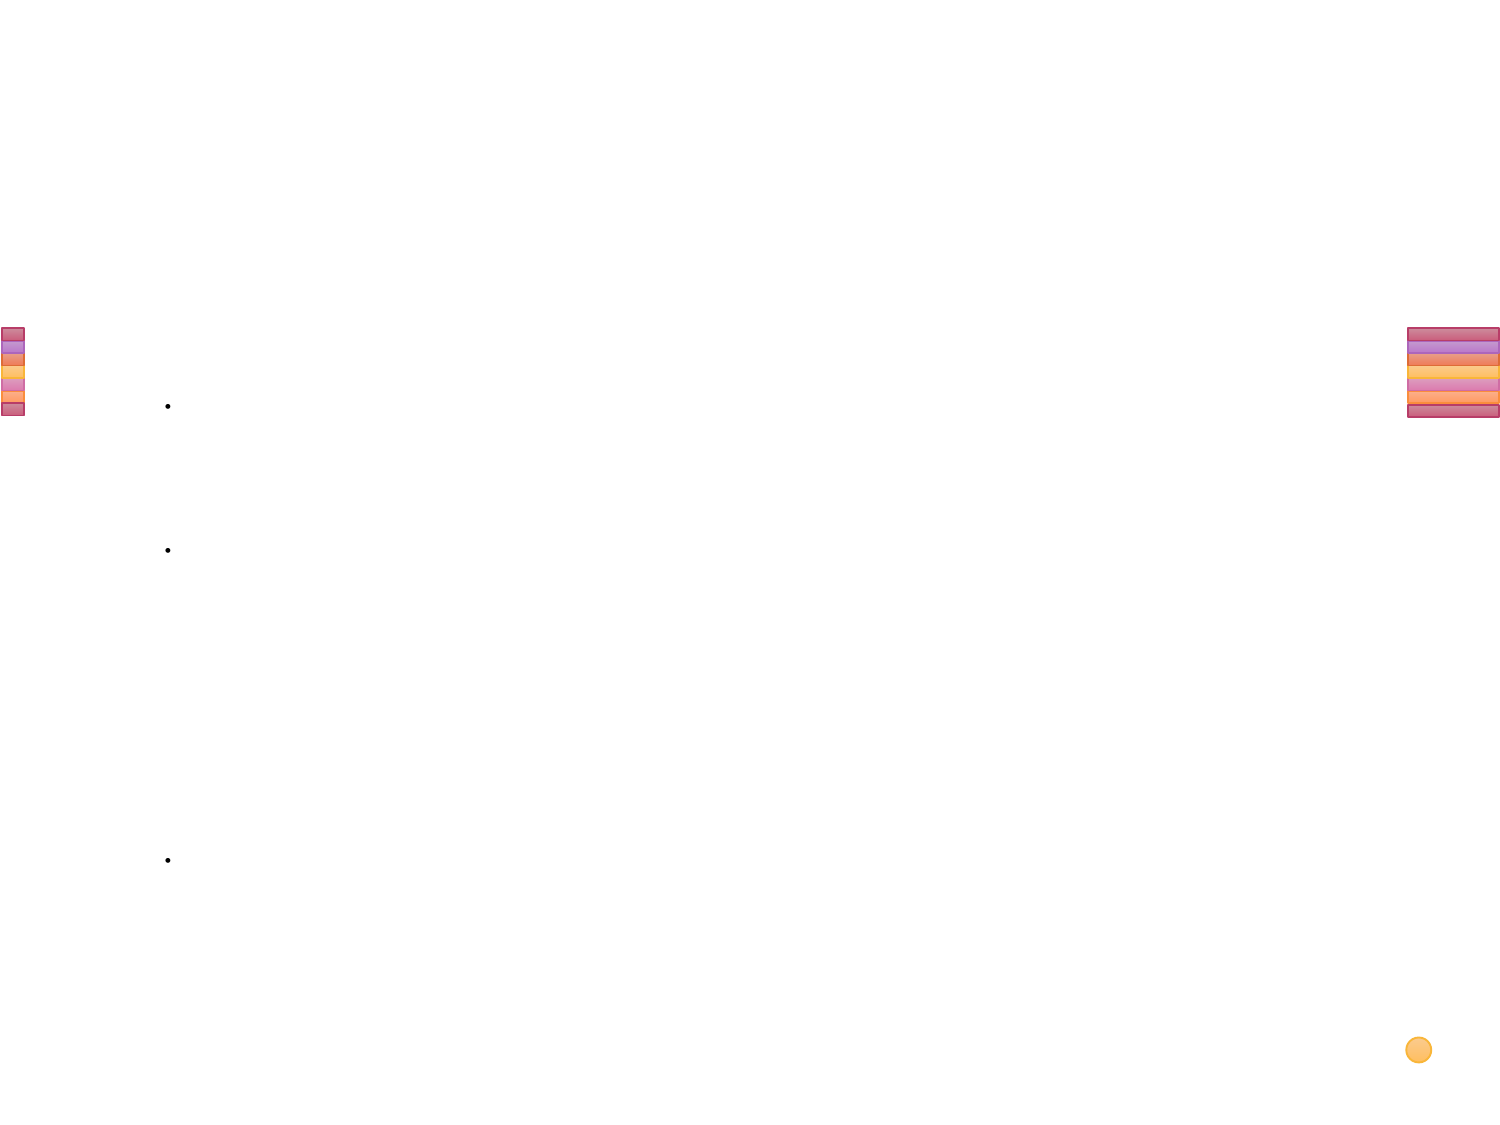

I.- INTRODUCCIÓN: LA FLEXIGURIDAD Y LA FLEXIBILIDAD INTERNA (IV).
# I.2.- Reflexiones críticas sobre la "flexiguridad”
Trabajador flexible es aquel cuyas condiciones de trabajo: tiempo, funciones, residencia o remuneración, dependen de los avatares del mercado, la competencia y la productividad, cuyo único intérprete es el empresario.
Las personas para el mercado, en lugar del mercado para las personas.